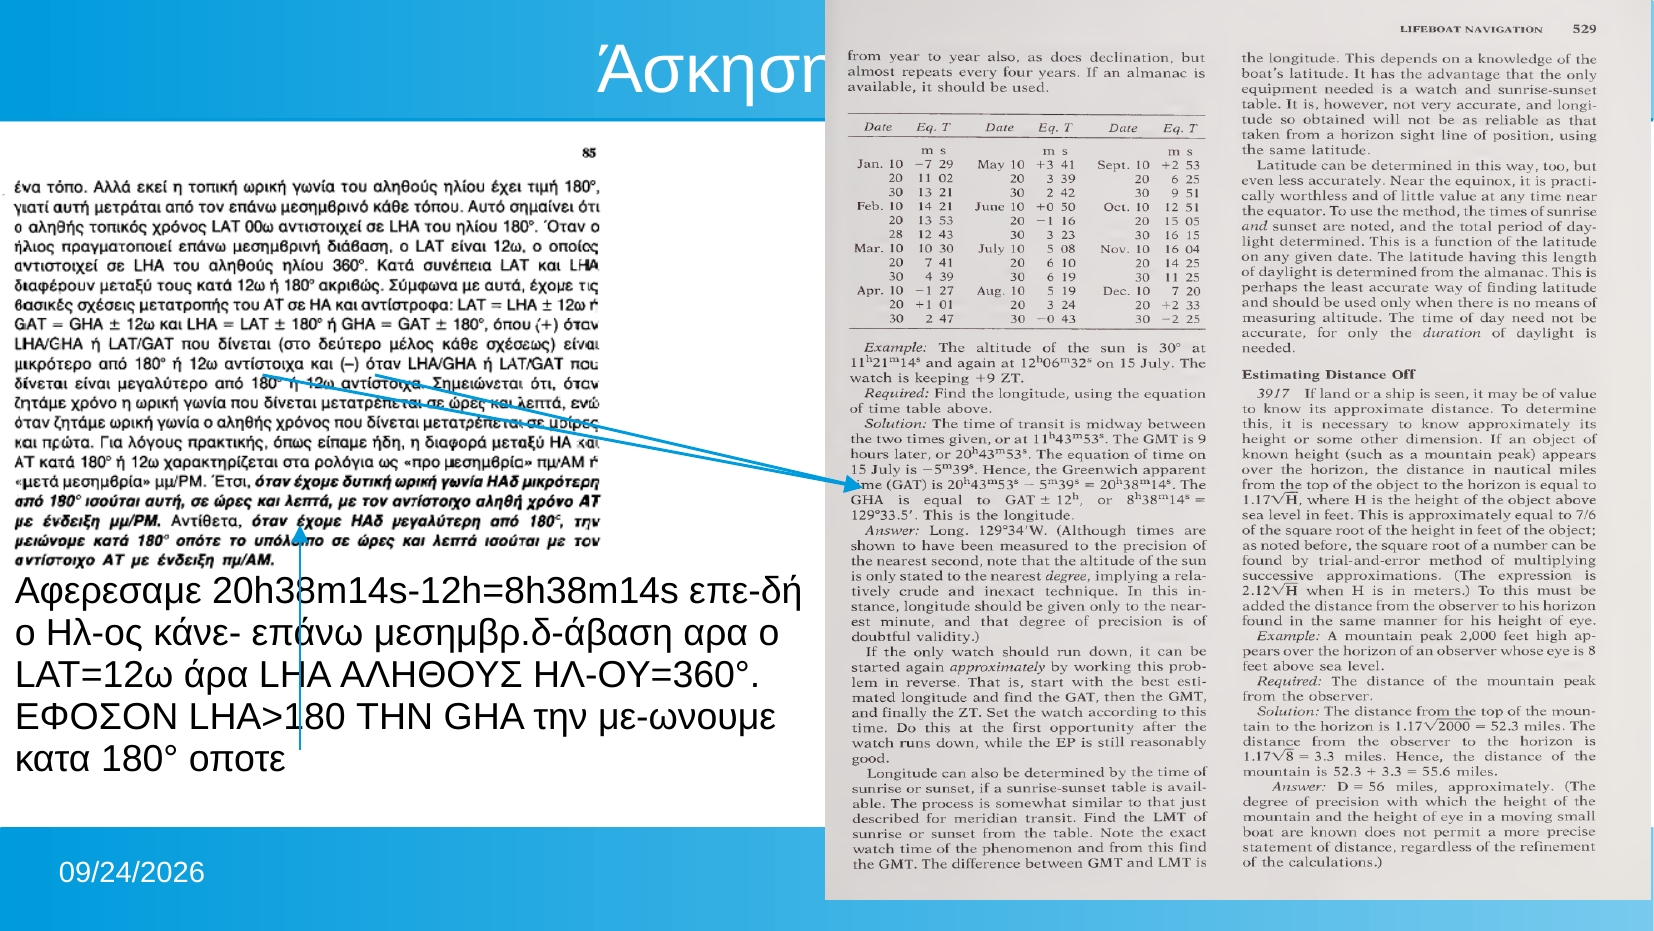

# Άσκηση Equat.
.
Αφερεσαμε 20h38m14s-12h=8h38m14s επε-δή ο Ηλ-ος κάνε- επάνω μεσημβρ.δ-άβαση αρα ο LAT=12ω άρα LHA ΑΛΗΘΟΥΣ ΗΛ-ΟΥ=360°. ΕΦΟΣΟΝ LHA>180 ΤΗΝ GHA την με-ωνουμε κατα 180° οποτε
38